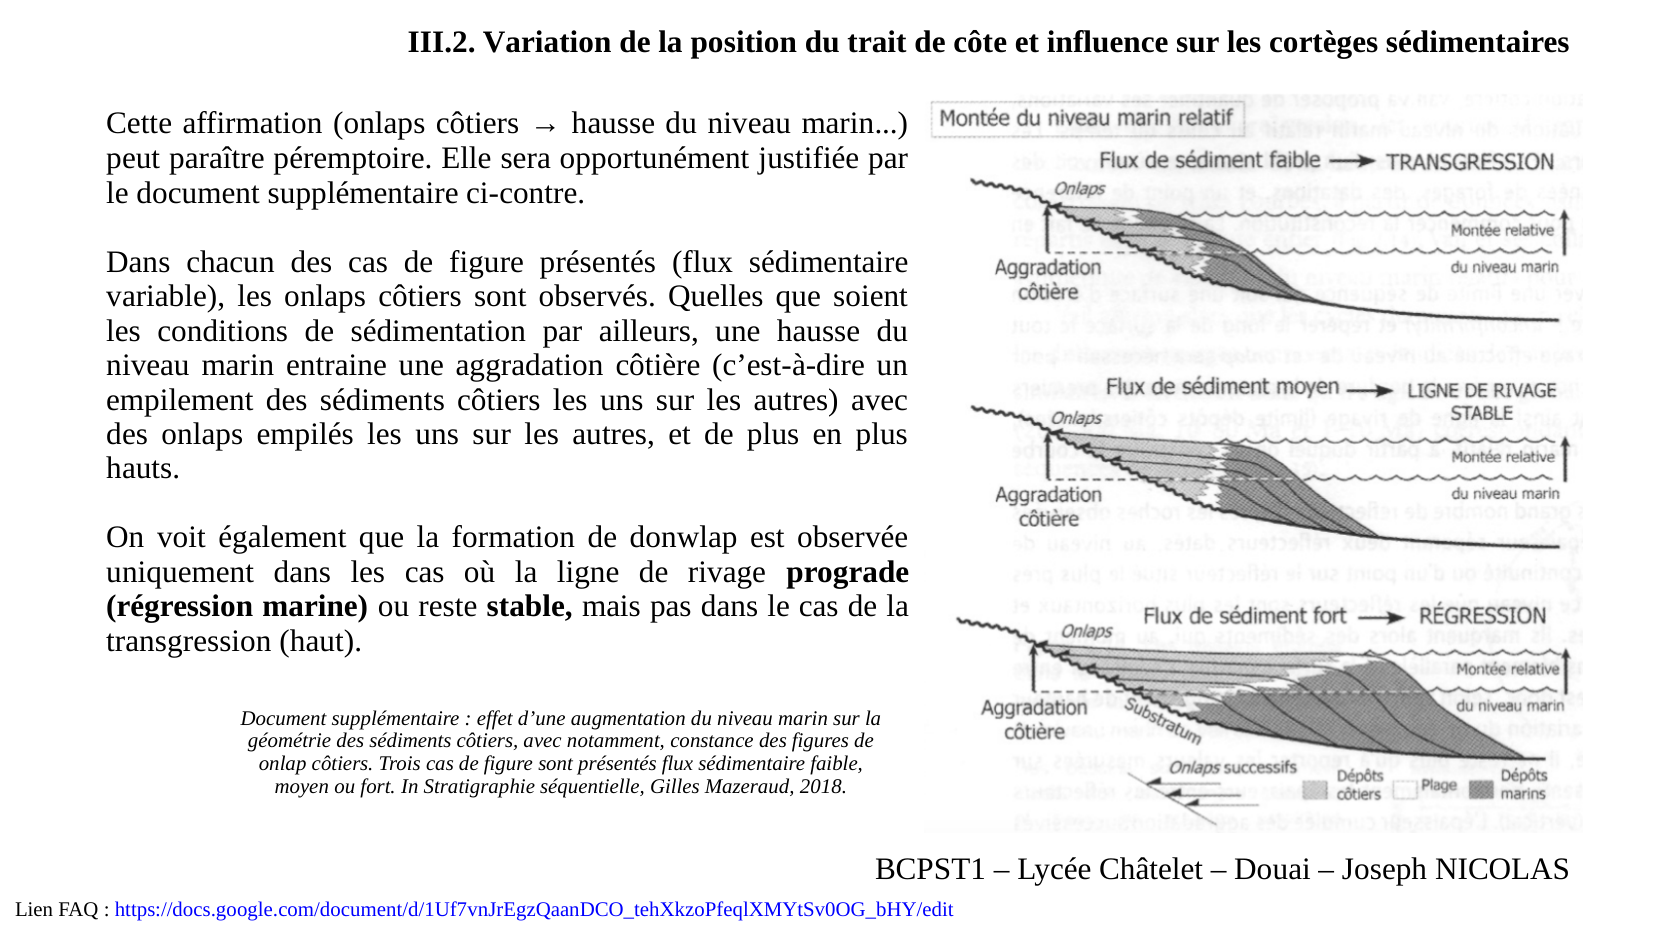

III.2. Variation de la position du trait de côte et influence sur les cortèges sédimentaires
Cette affirmation (onlaps côtiers → hausse du niveau marin...) peut paraître péremptoire. Elle sera opportunément justifiée par le document supplémentaire ci-contre.
Dans chacun des cas de figure présentés (flux sédimentaire variable), les onlaps côtiers sont observés. Quelles que soient les conditions de sédimentation par ailleurs, une hausse du niveau marin entraine une aggradation côtière (c’est-à-dire un empilement des sédiments côtiers les uns sur les autres) avec des onlaps empilés les uns sur les autres, et de plus en plus hauts.
On voit également que la formation de donwlap est observée uniquement dans les cas où la ligne de rivage prograde (régression marine) ou reste stable, mais pas dans le cas de la transgression (haut).
Document supplémentaire : effet d’une augmentation du niveau marin sur la géométrie des sédiments côtiers, avec notamment, constance des figures de onlap côtiers. Trois cas de figure sont présentés flux sédimentaire faible, moyen ou fort. In Stratigraphie séquentielle, Gilles Mazeraud, 2018.
BCPST1 – Lycée Châtelet – Douai – Joseph NICOLAS
Lien FAQ : https://docs.google.com/document/d/1Uf7vnJrEgzQaanDCO_tehXkzoPfeqlXMYtSv0OG_bHY/edit